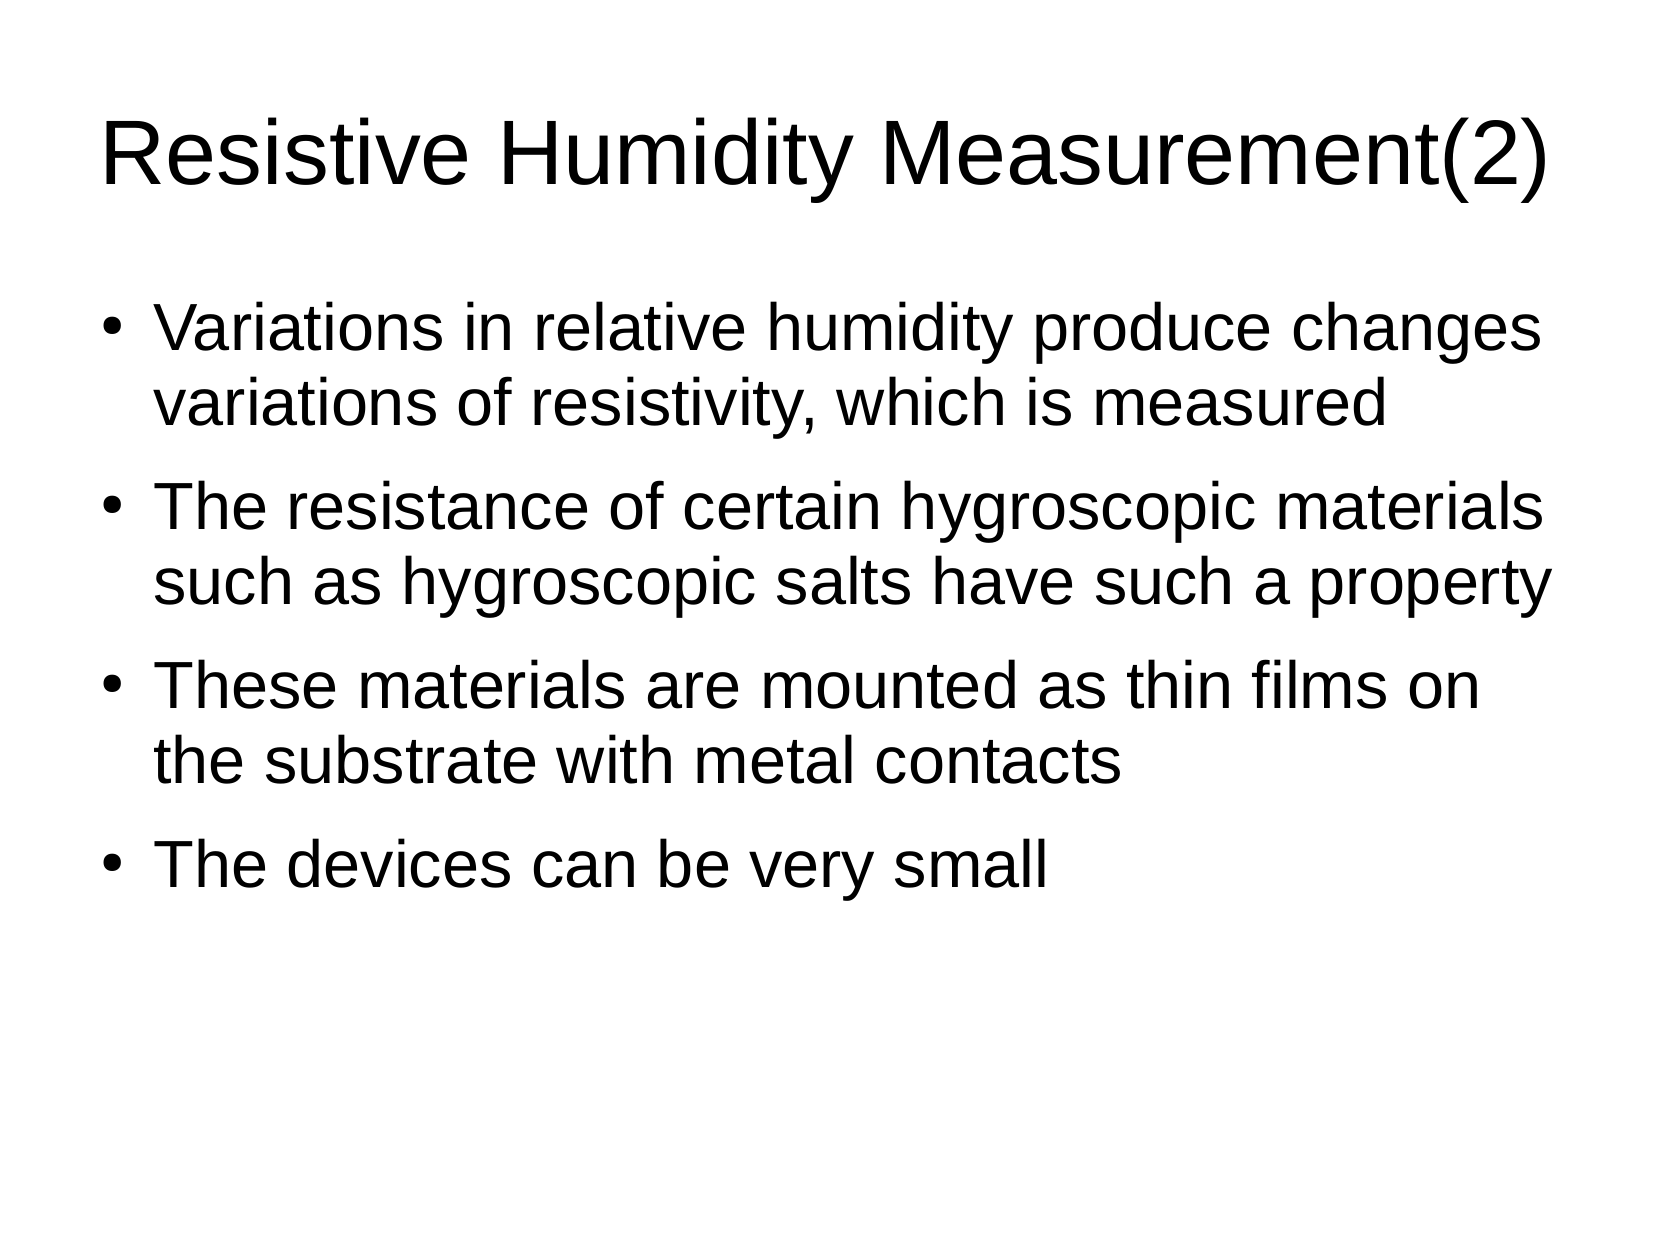

# Resistive Humidity Measurement(2)
Variations in relative humidity produce changes variations of resistivity, which is measured
The resistance of certain hygroscopic materials such as hygroscopic salts have such a property
These materials are mounted as thin films on the substrate with metal contacts
The devices can be very small